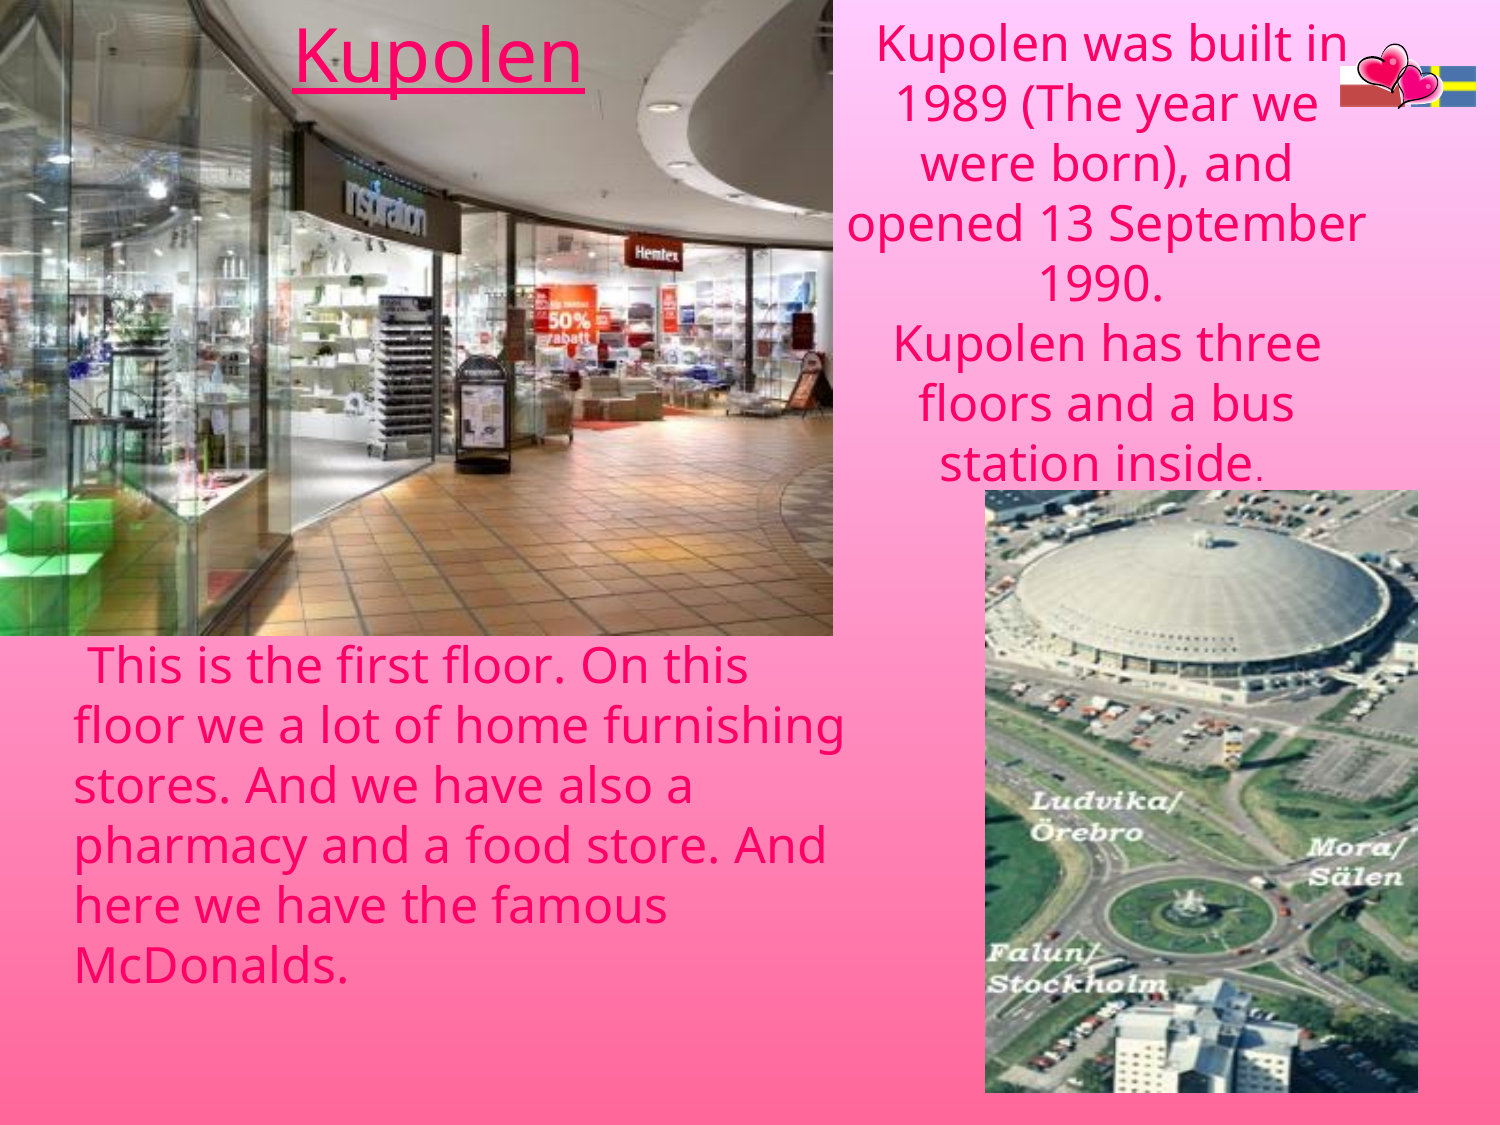

Kupolen
 Kupolen was built in 1989 (The year we were born), and opened 13 September 1990.
Kupolen has three floors and a bus station inside.
 This is the first floor. On this floor we a lot of home furnishing stores. And we have also a pharmacy and a food store. And here we have the famous McDonalds.